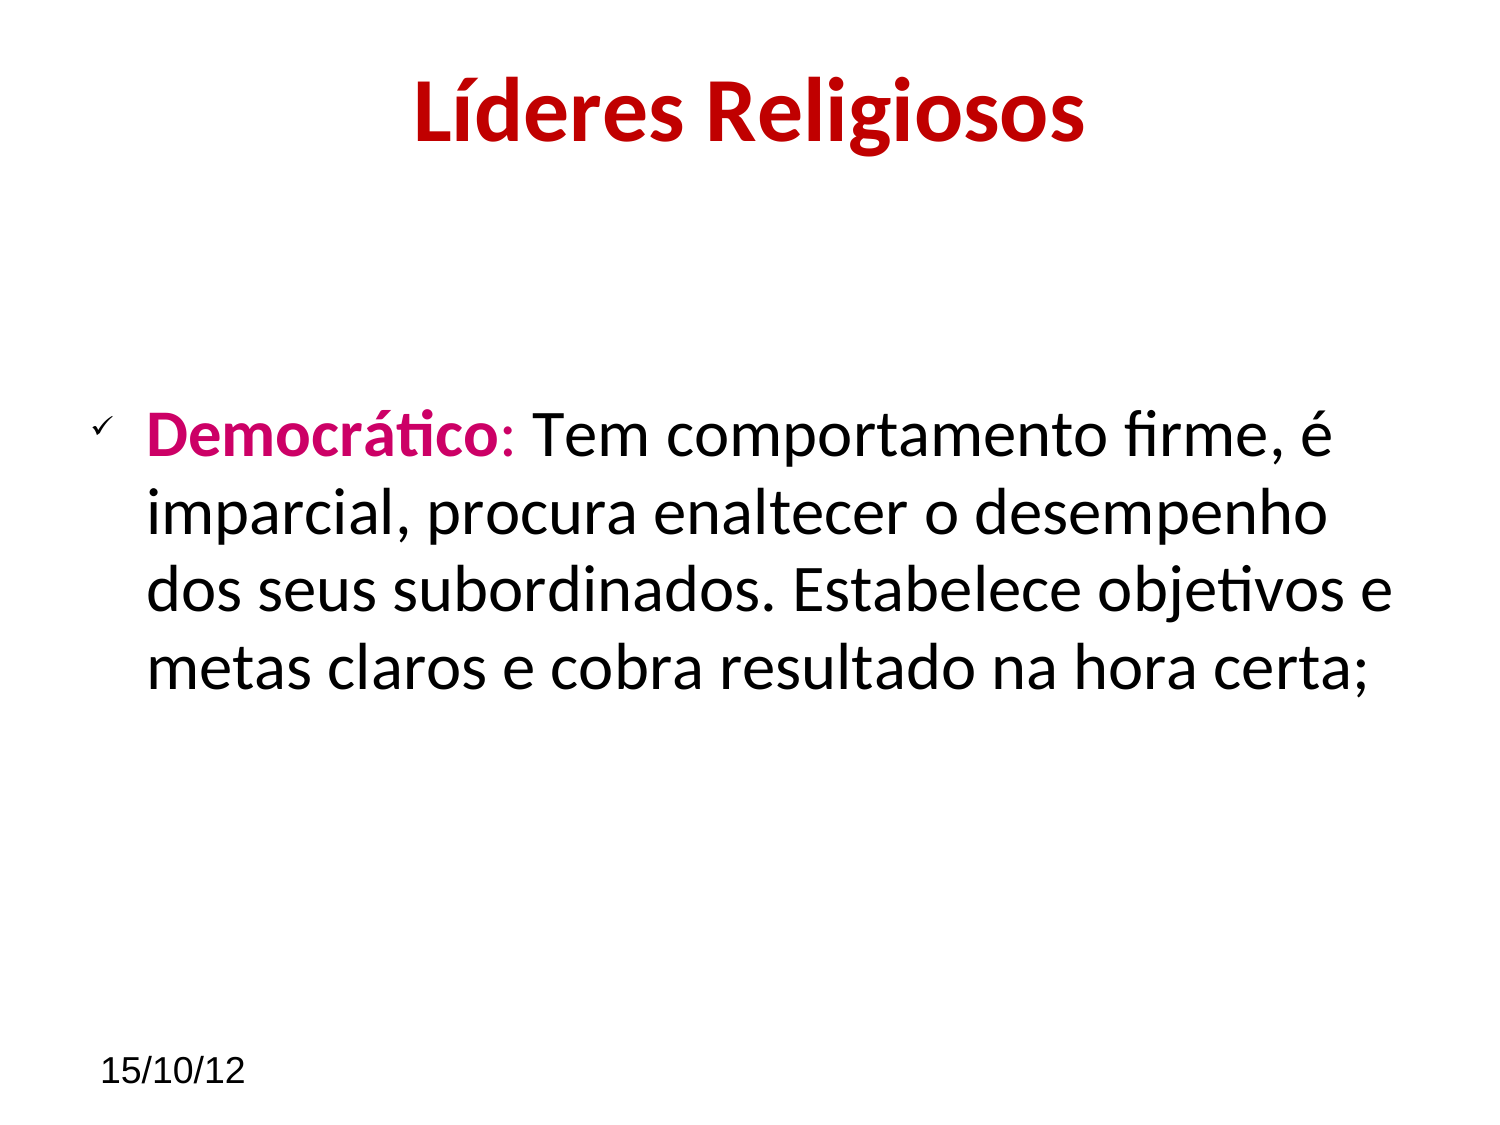

# Líderes Religiosos
Democrático: Tem comportamento firme, é imparcial, procura enaltecer o desempenho dos seus subordinados. Estabelece objetivos e metas claros e cobra resultado na hora certa;